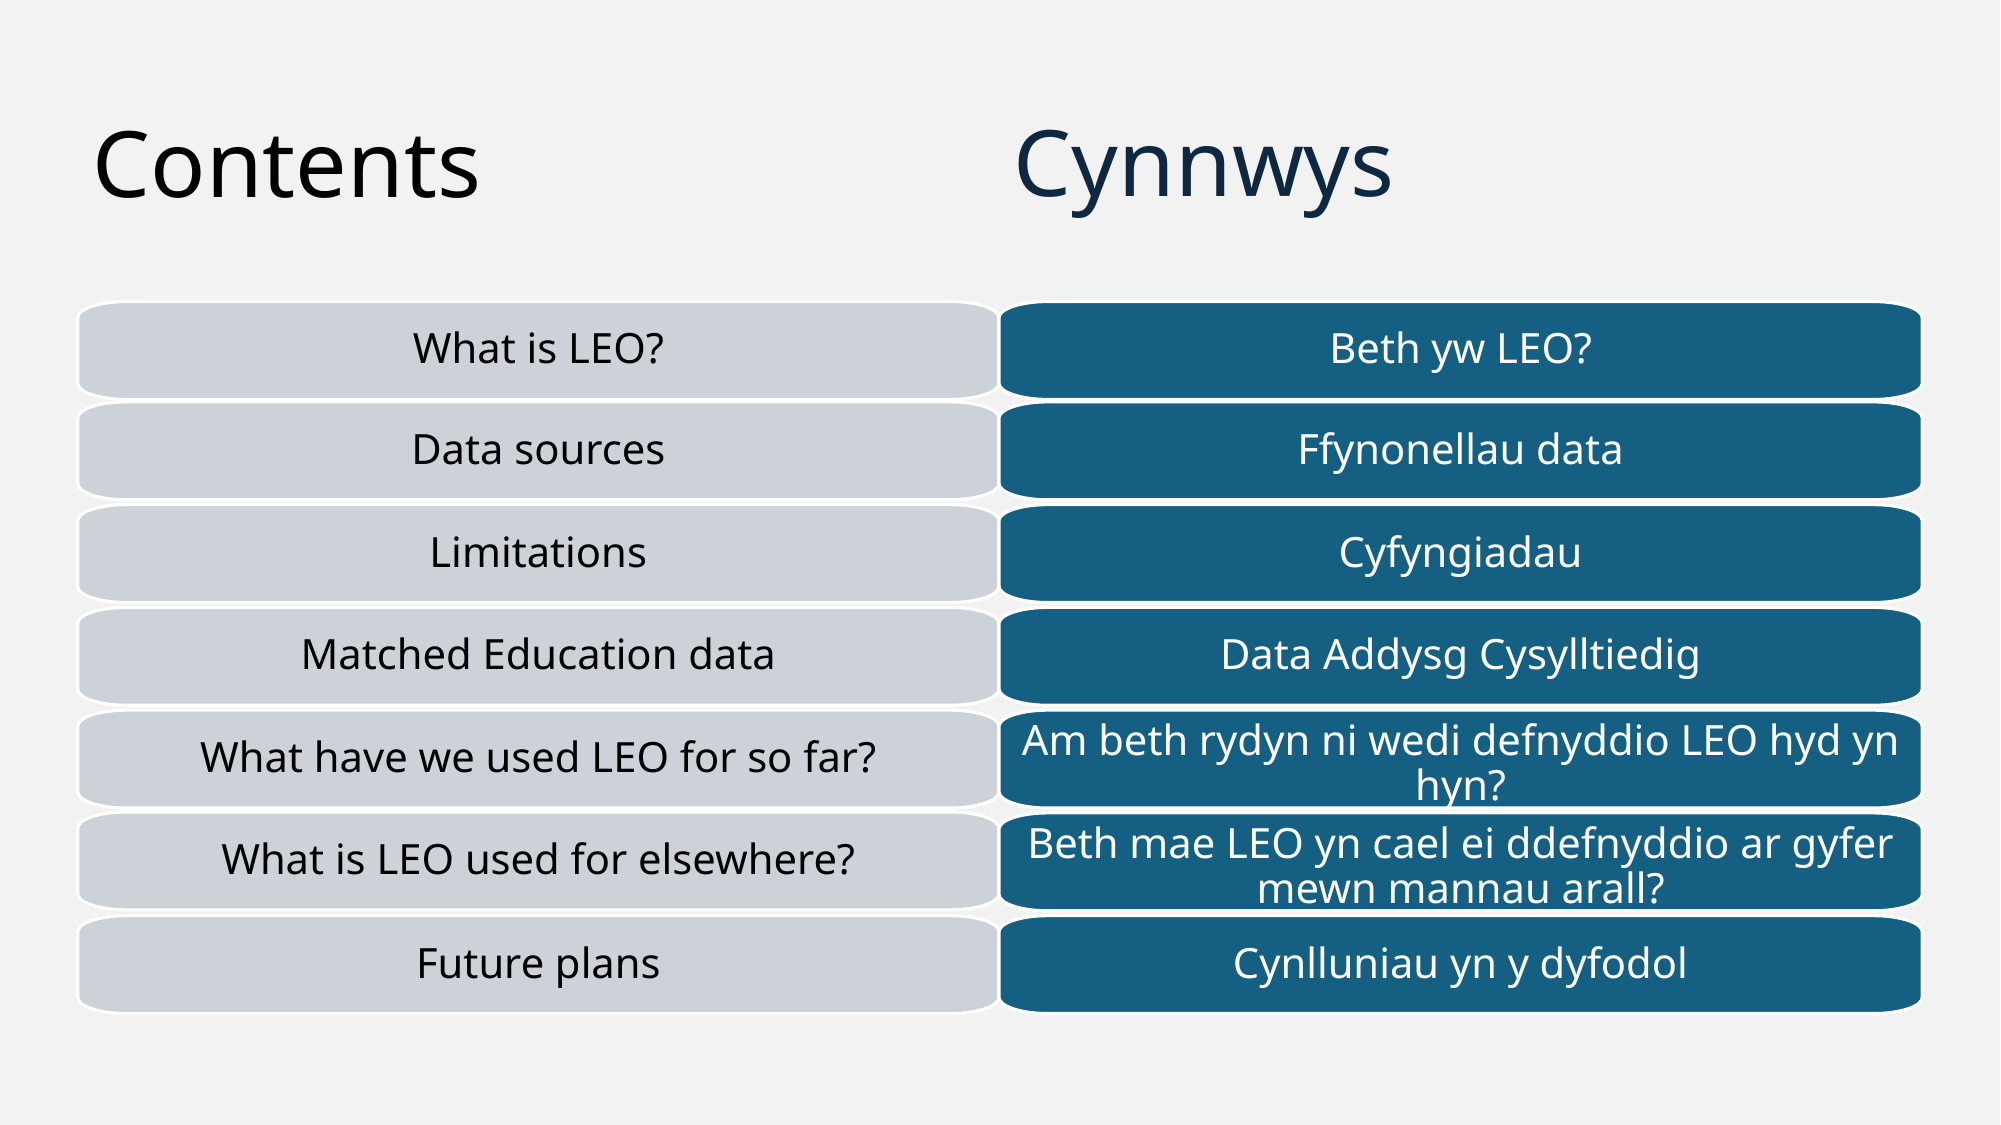

Cynnwys
# Contents
What is LEO?
Data sources
Limitations
Matched Education data
What have we used LEO for so far?
What is LEO used for elsewhere?
Future plans
Beth yw LEO?
Ffynonellau data
Cyfyngiadau
Data Addysg Cysylltiedig
Am beth rydyn ni wedi defnyddio LEO hyd yn hyn?
Beth mae LEO yn cael ei ddefnyddio ar gyfer mewn mannau arall?
Cynlluniau yn y dyfodol